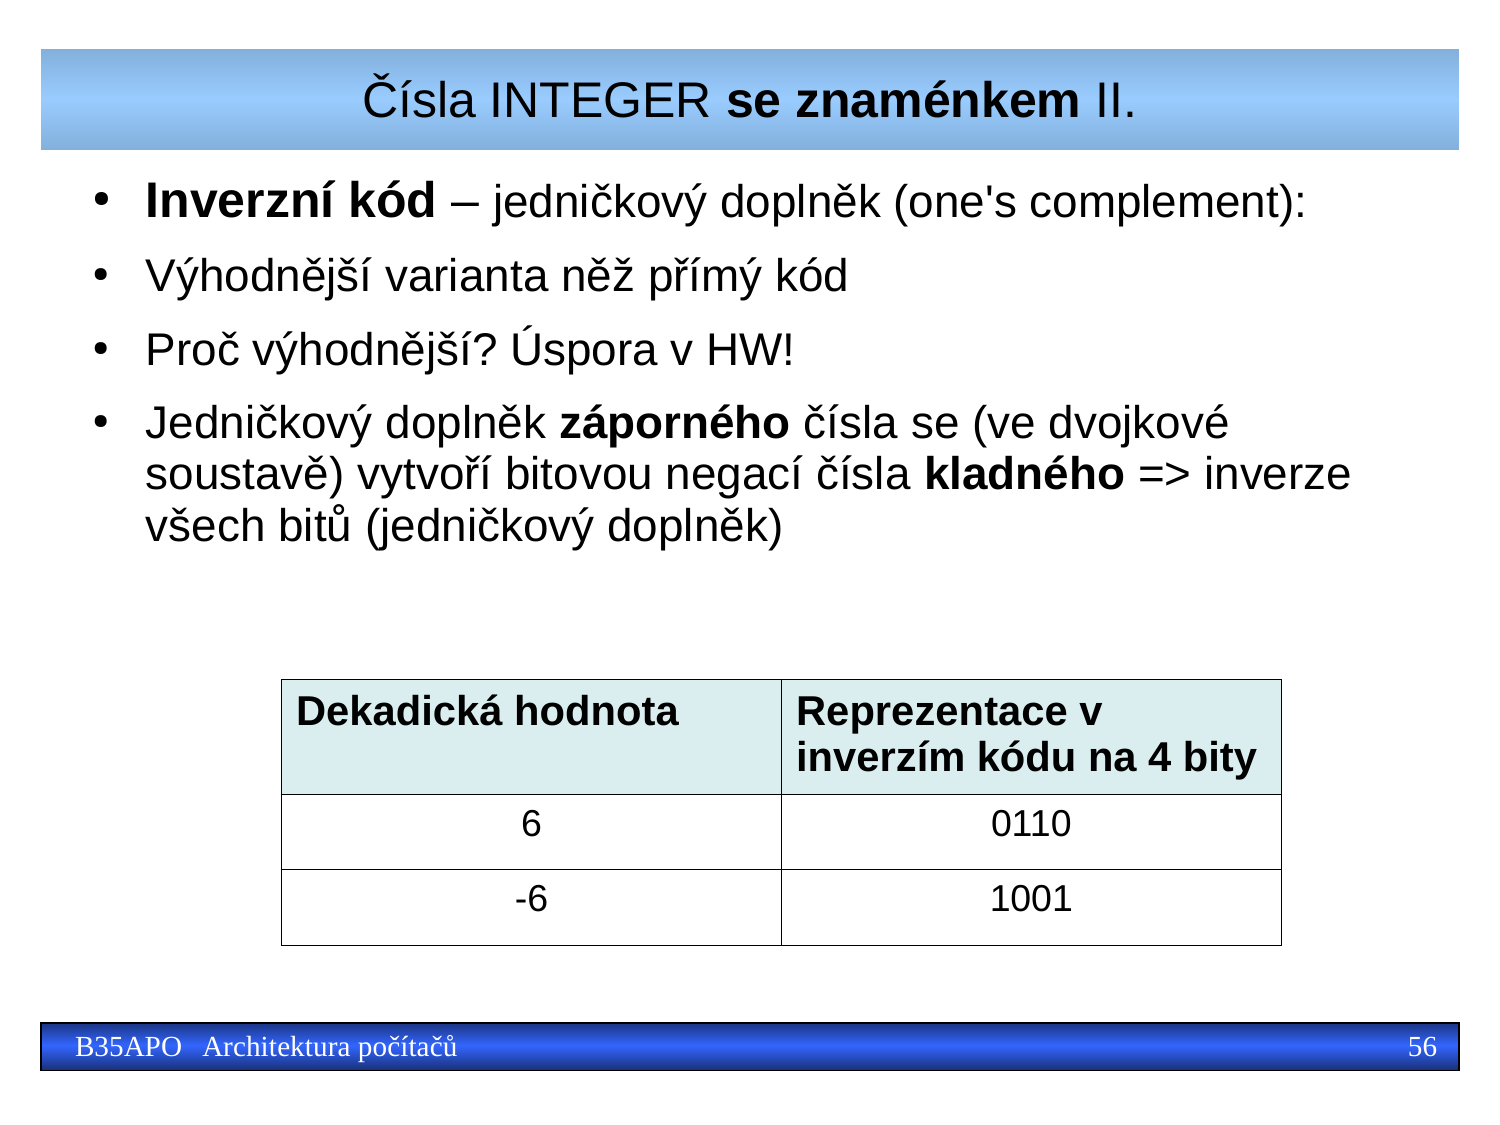

# Čísla INTEGER se znaménkem II.
Inverzní kód – jedničkový doplněk (one's complement):
Výhodnější varianta něž přímý kód
Proč výhodnější? Úspora v HW!
Jedničkový doplněk záporného čísla se (ve dvojkové soustavě) vytvoří bitovou negací čísla kladného => inverze všech bitů (jedničkový doplněk)
| Dekadická hodnota | Reprezentace v inverzím kódu na 4 bity |
| --- | --- |
| 6 | 0110 |
| -6 | 1001 |
B35APO Architektura počítačů
56